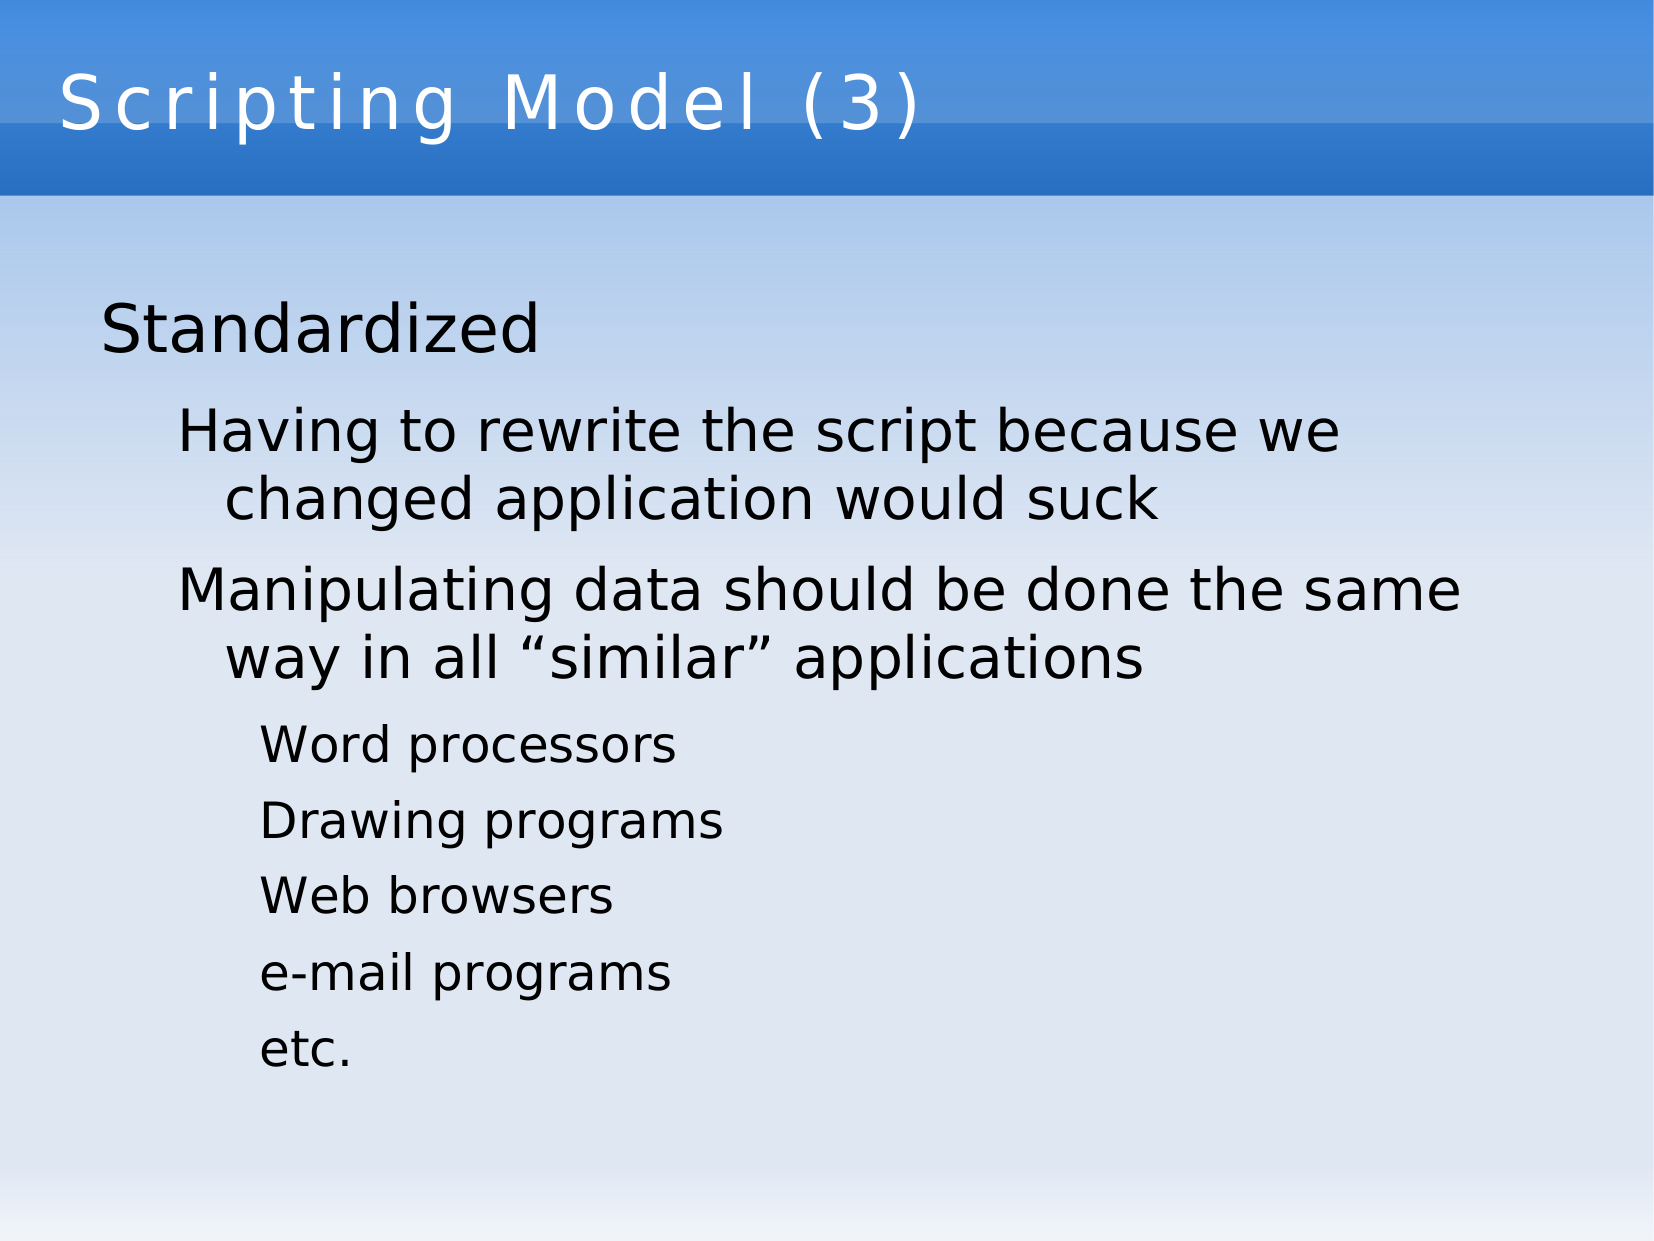

# Scripting Model (3)
Standardized
Having to rewrite the script because we changed application would suck
Manipulating data should be done the same way in all “similar” applications
Word processors
Drawing programs
Web browsers
e-mail programs
etc.